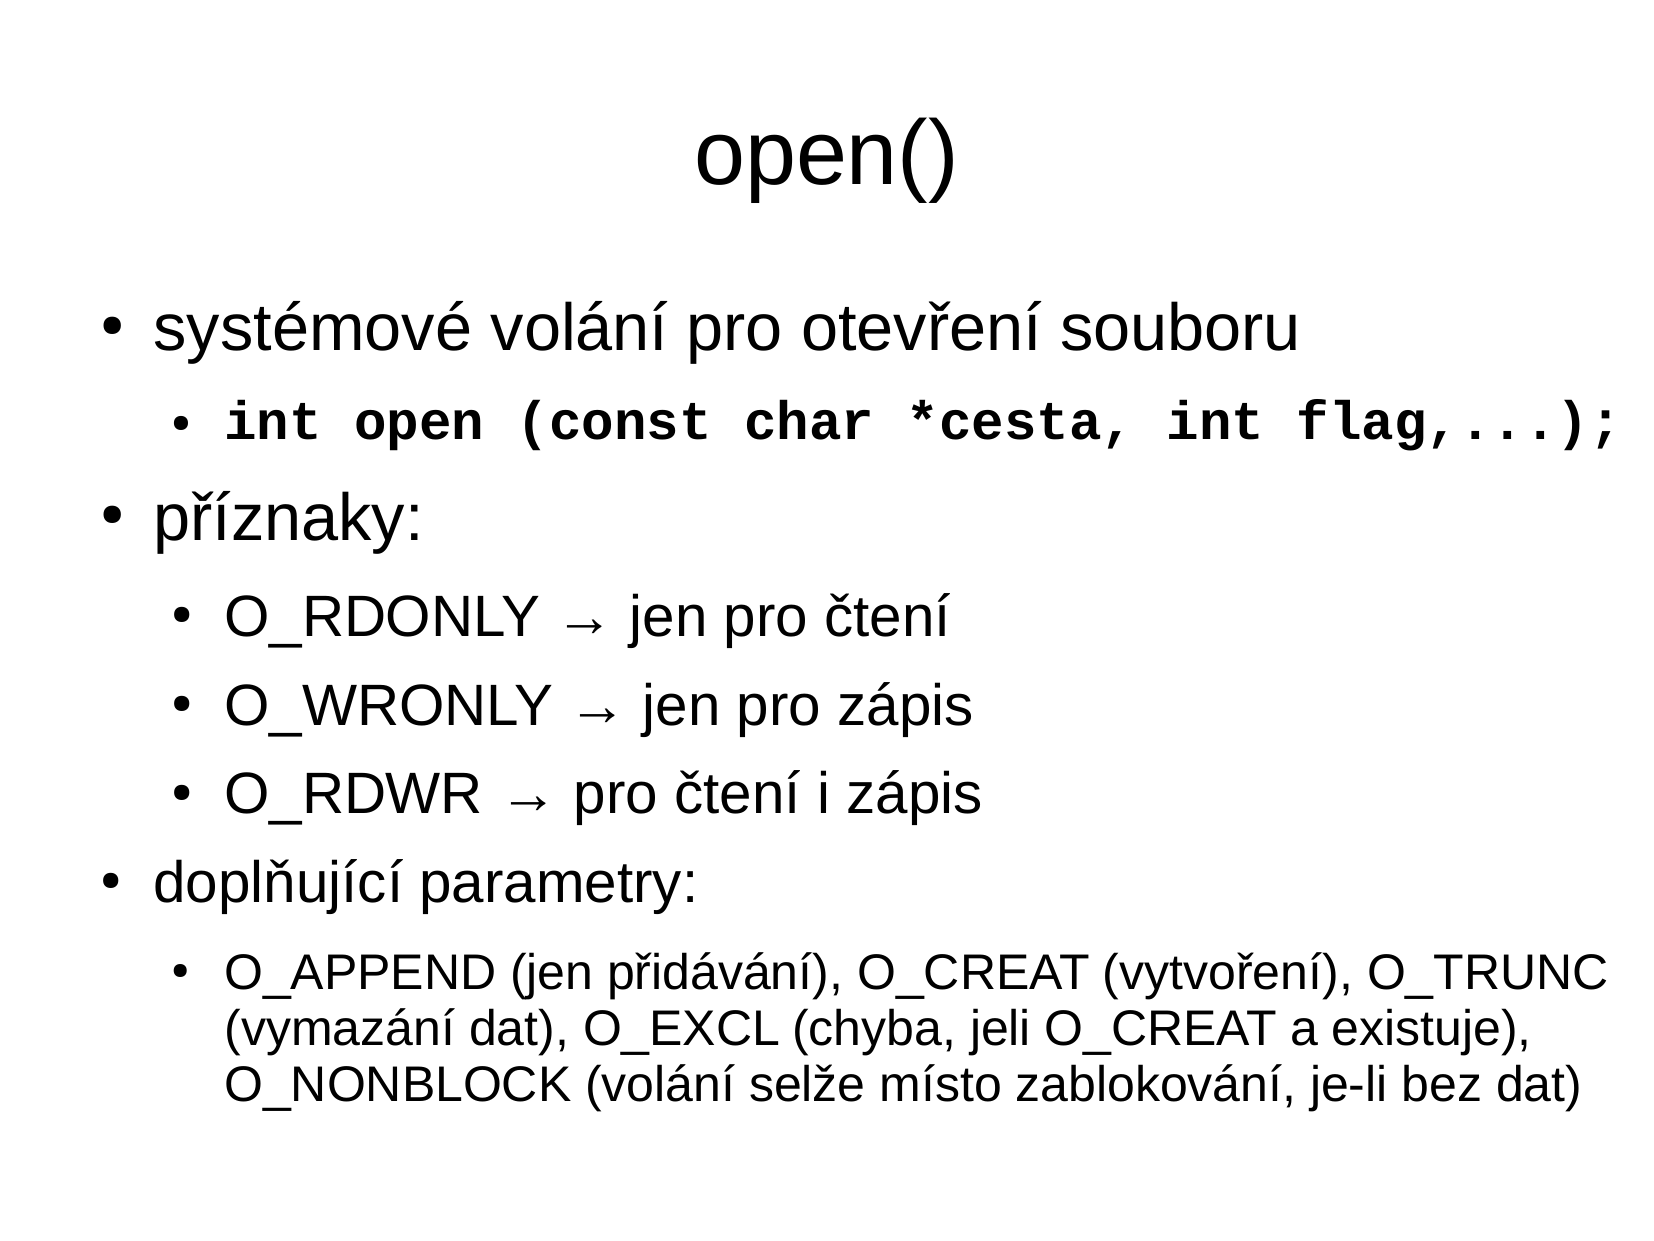

# open()
systémové volání pro otevření souboru
int open (const char *cesta, int flag,...);
příznaky:
O_RDONLY → jen pro čtení
O_WRONLY → jen pro zápis
O_RDWR → pro čtení i zápis
doplňující parametry:
O_APPEND (jen přidávání), O_CREAT (vytvoření), O_TRUNC (vymazání dat), O_EXCL (chyba, jeli O_CREAT a existuje), O_NONBLOCK (volání selže místo zablokování, je-li bez dat)